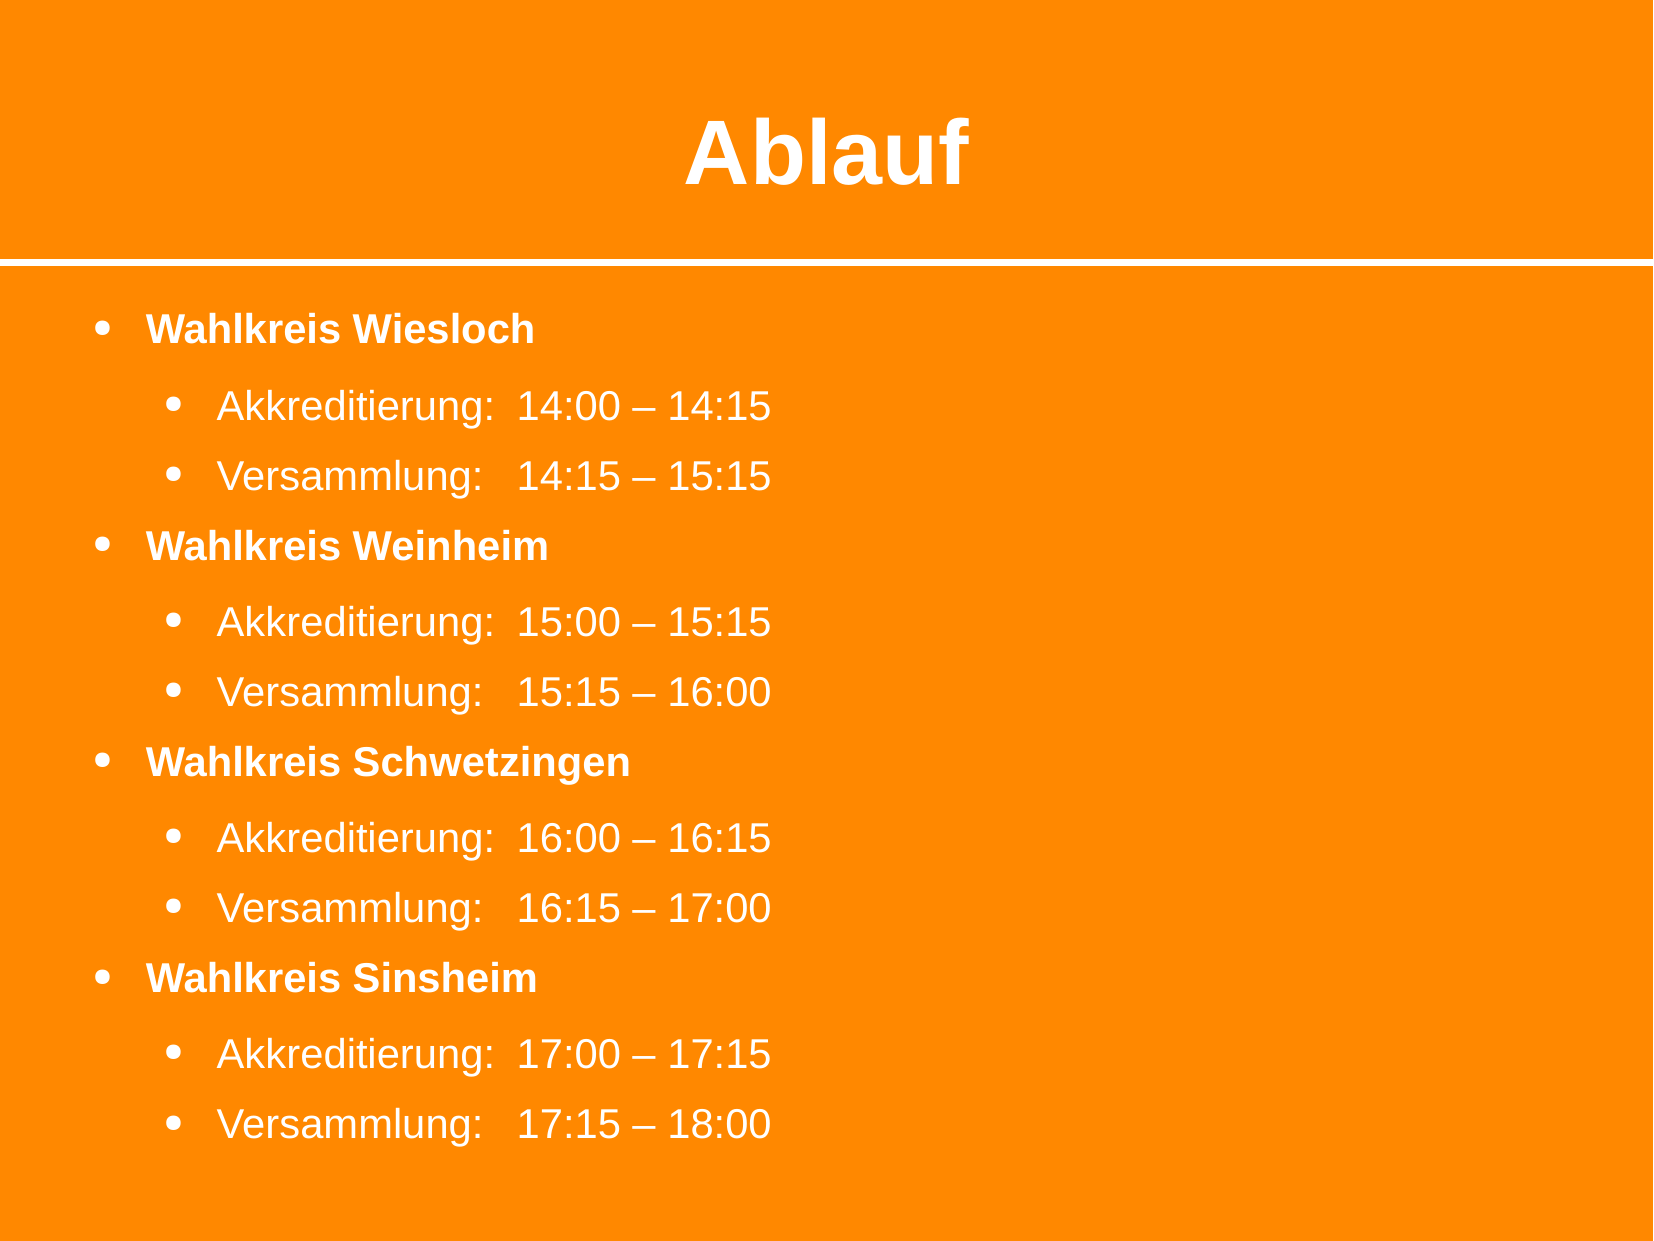

# Ablauf
Wahlkreis Wiesloch
Akkreditierung: 	14:00 – 14:15
Versammlung: 	14:15 – 15:15
Wahlkreis Weinheim
Akkreditierung: 	15:00 – 15:15
Versammlung: 	15:15 – 16:00
Wahlkreis Schwetzingen
Akkreditierung: 	16:00 – 16:15
Versammlung: 	16:15 – 17:00
Wahlkreis Sinsheim
Akkreditierung: 	17:00 – 17:15
Versammlung: 	17:15 – 18:00